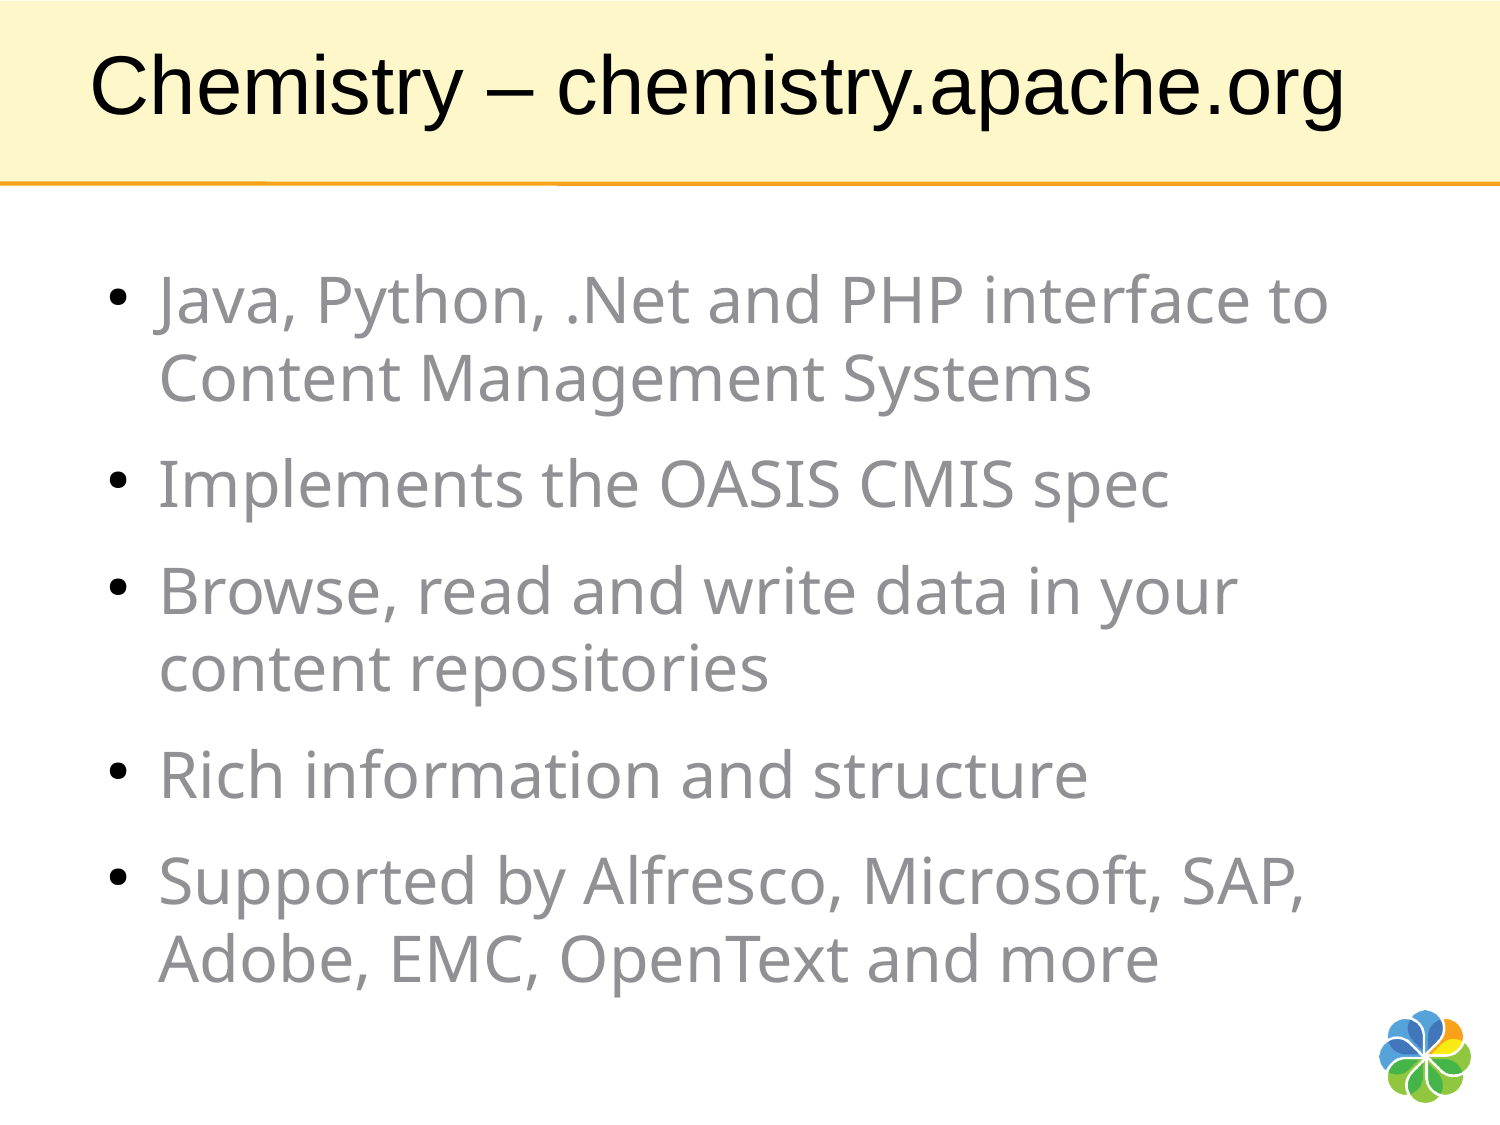

# Chemistry – chemistry.apache.org
Java, Python, .Net and PHP interface to Content Management Systems
Implements the OASIS CMIS spec
Browse, read and write data in your content repositories
Rich information and structure
Supported by Alfresco, Microsoft, SAP, Adobe, EMC, OpenText and more